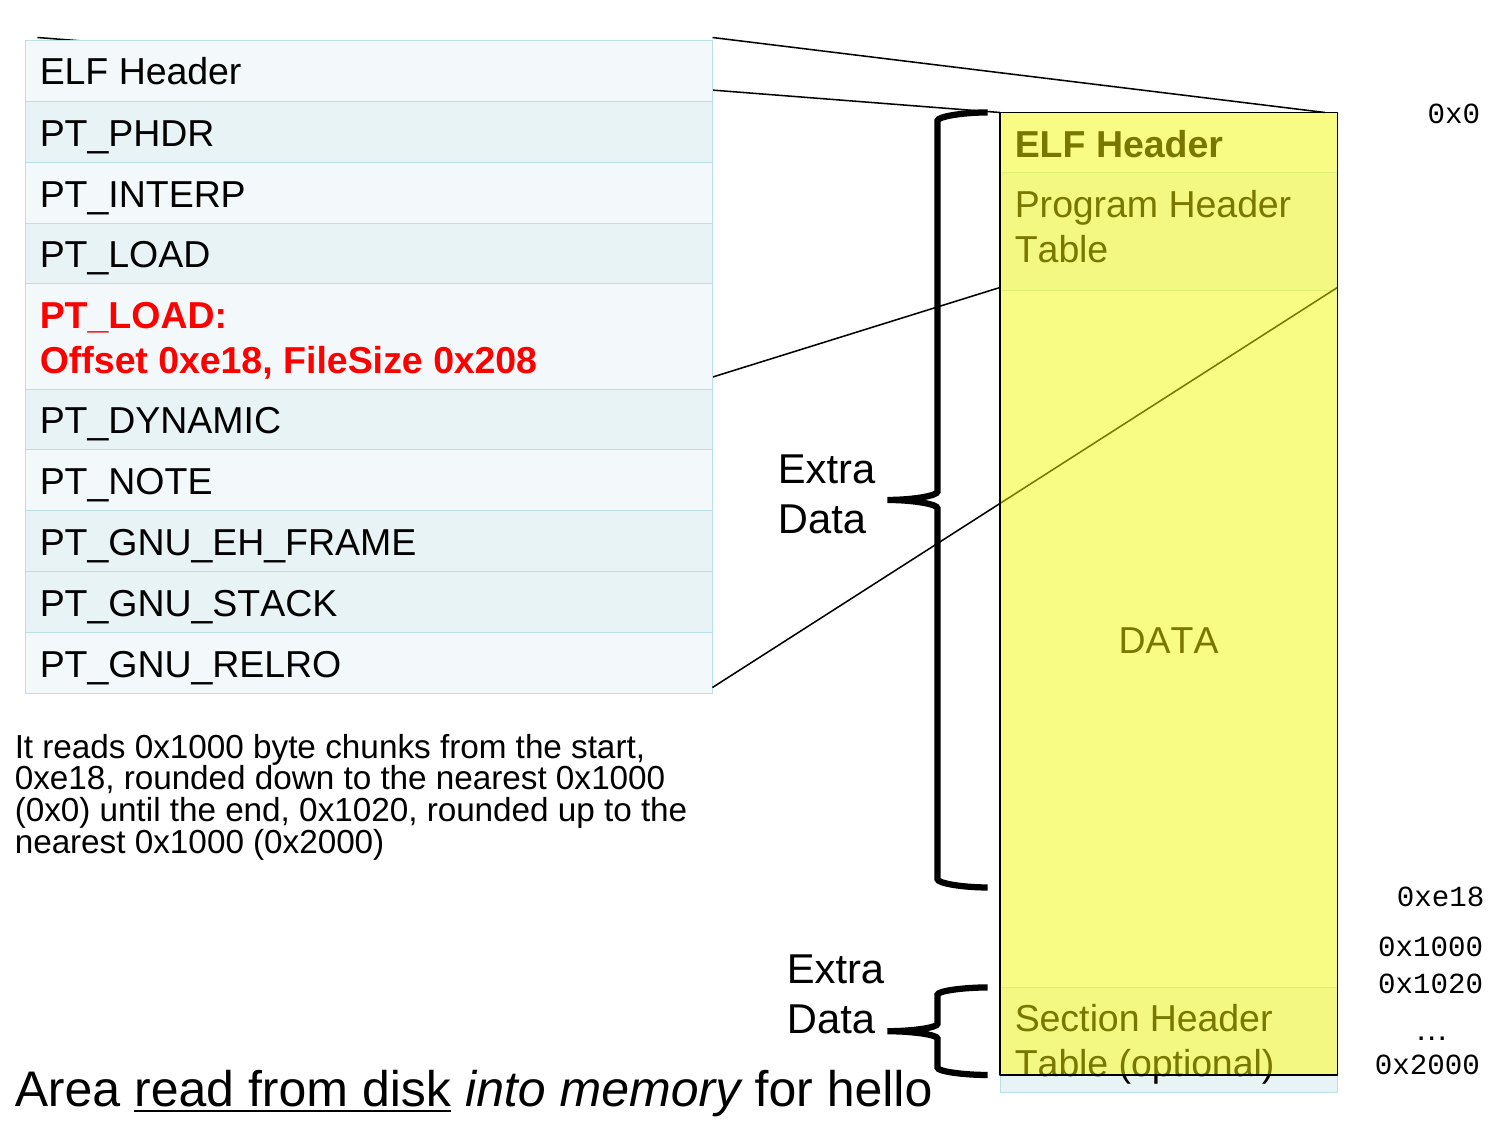

| ELF Header |
| --- |
| PT\_PHDR |
| PT\_INTERP |
| PT\_LOAD |
| PT\_LOAD: Offset 0xe18, FileSize 0x208 |
| PT\_DYNAMIC |
| PT\_NOTE |
| PT\_GNU\_EH\_FRAME |
| PT\_GNU\_STACK |
| PT\_GNU\_RELRO |
0x0
| ELF Header |
| --- |
| Program Header Table |
| DATA |
| Section Header Table (optional) |
Extra
Data
It reads 0x1000 byte chunks from the start, 0xe18, rounded down to the nearest 0x1000 (0x0) until the end, 0x1020, rounded up to the nearest 0x1000 (0x2000)
0xe18
0x1000
Extra
Data
0x1020
…
0x2000
Area read from disk into memory for hello